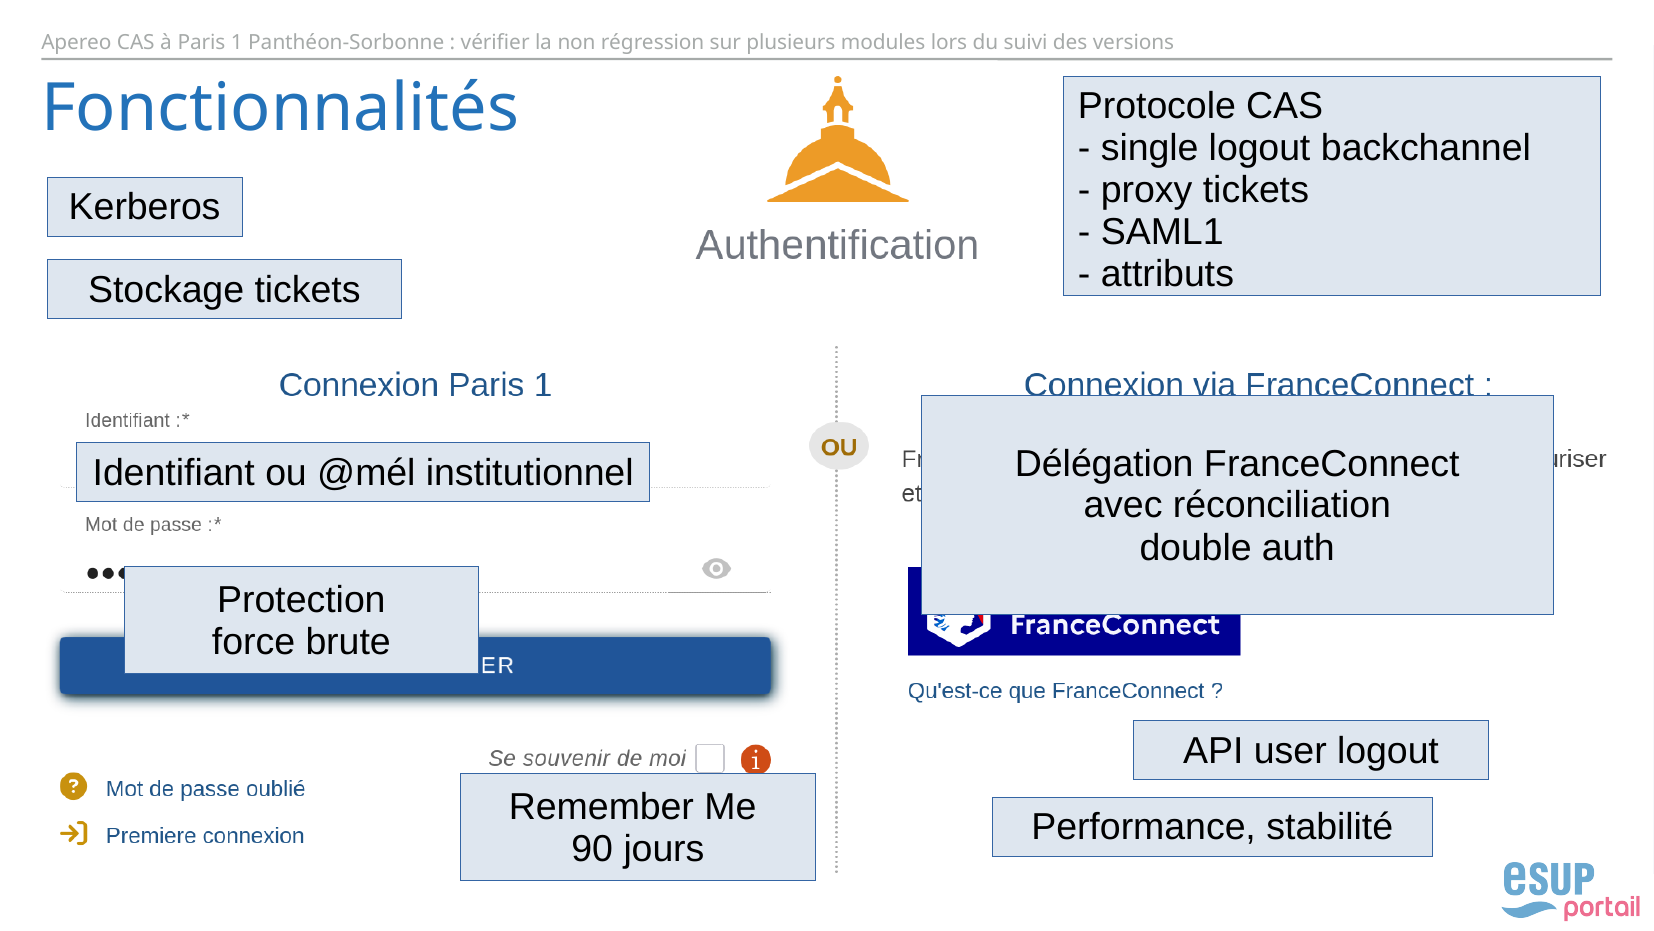

Apereo CAS à Paris 1 Panthéon-Sorbonne : vérifier la non régression sur plusieurs modules lors du suivi des versions
Fonctionnalités
Protocole CAS
- single logout backchannel
- proxy tickets
- SAML1
- attributs
Kerberos
Stockage tickets
Délégation FranceConnect
avec réconciliation
double auth
Identifiant ou @mél institutionnel
Protection
force brute
API user logout
Remember Me
90 jours
Performance, stabilité